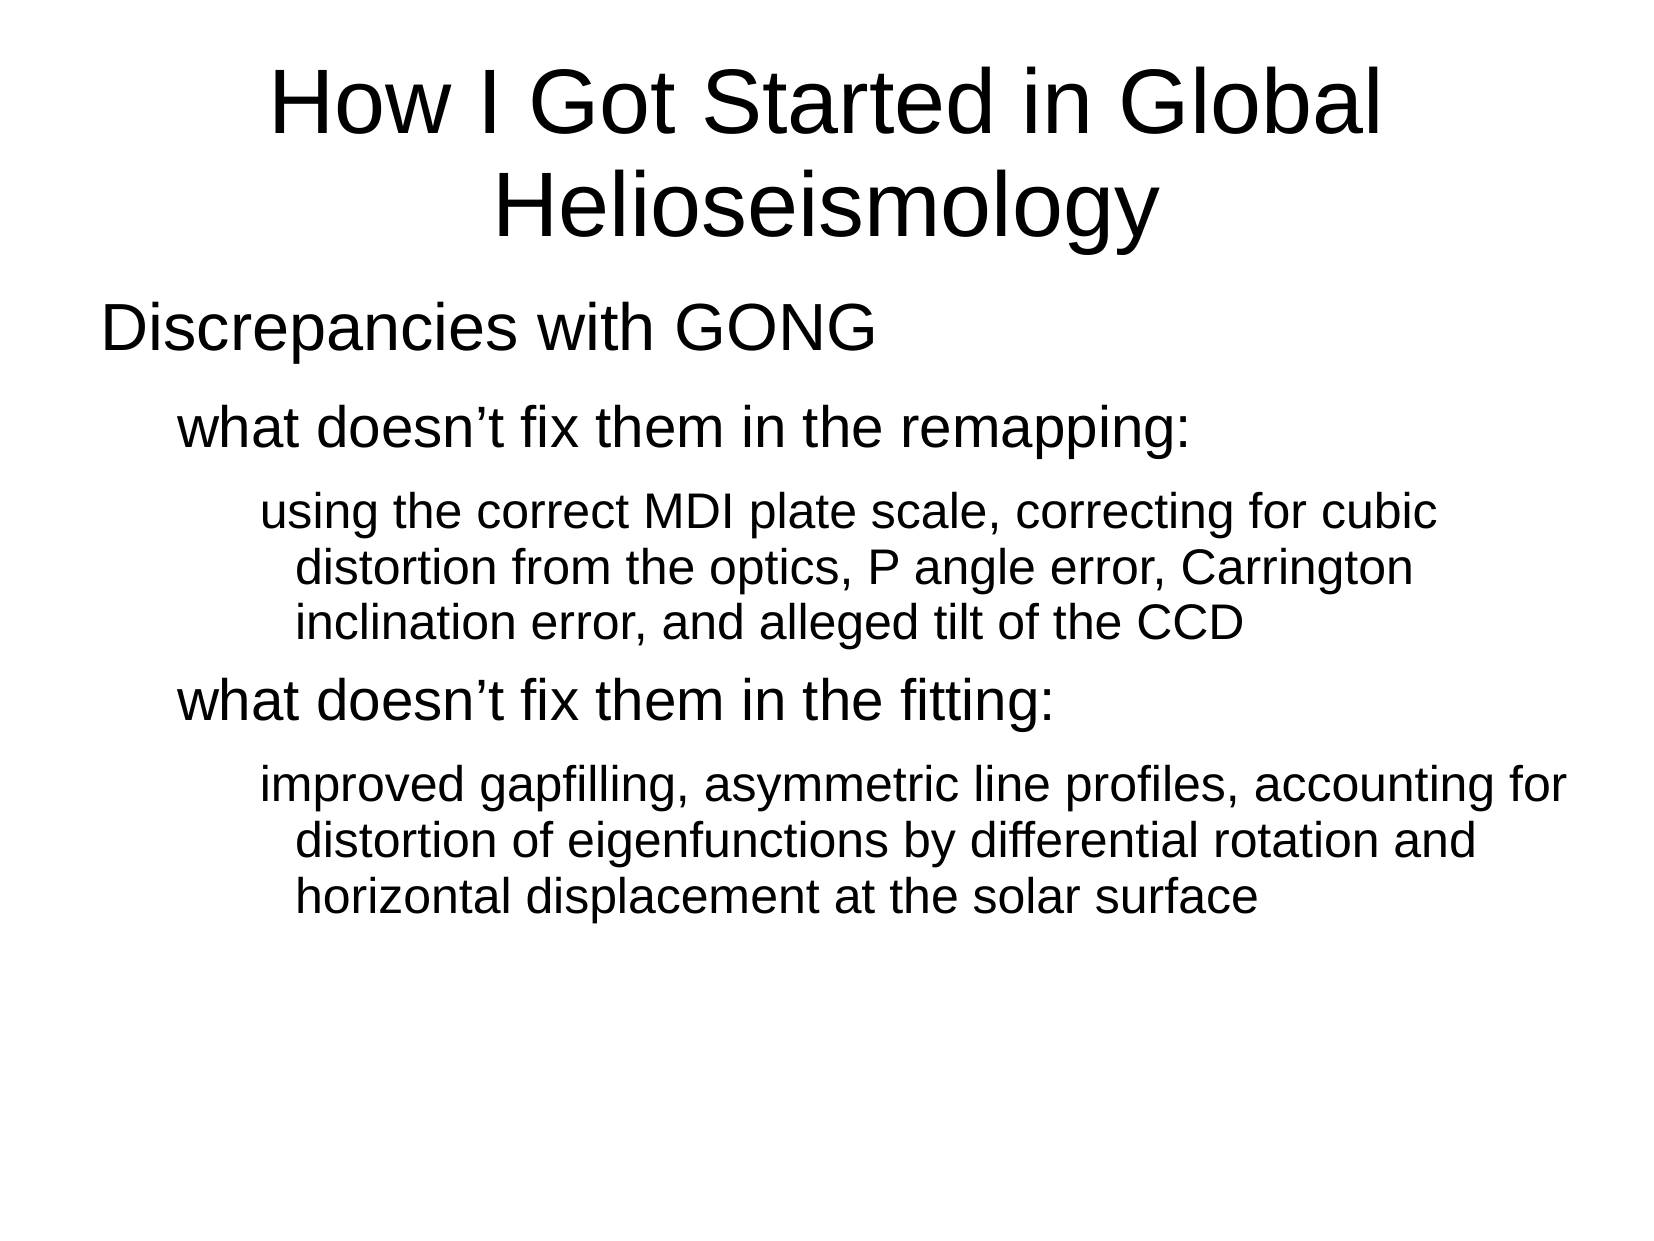

# How I Got Started in Global Helioseismology
Discrepancies with GONG
what doesn’t fix them in the remapping:
using the correct MDI plate scale, correcting for cubic distortion from the optics, P angle error, Carrington inclination error, and alleged tilt of the CCD
what doesn’t fix them in the fitting:
improved gapfilling, asymmetric line profiles, accounting for distortion of eigenfunctions by differential rotation and horizontal displacement at the solar surface